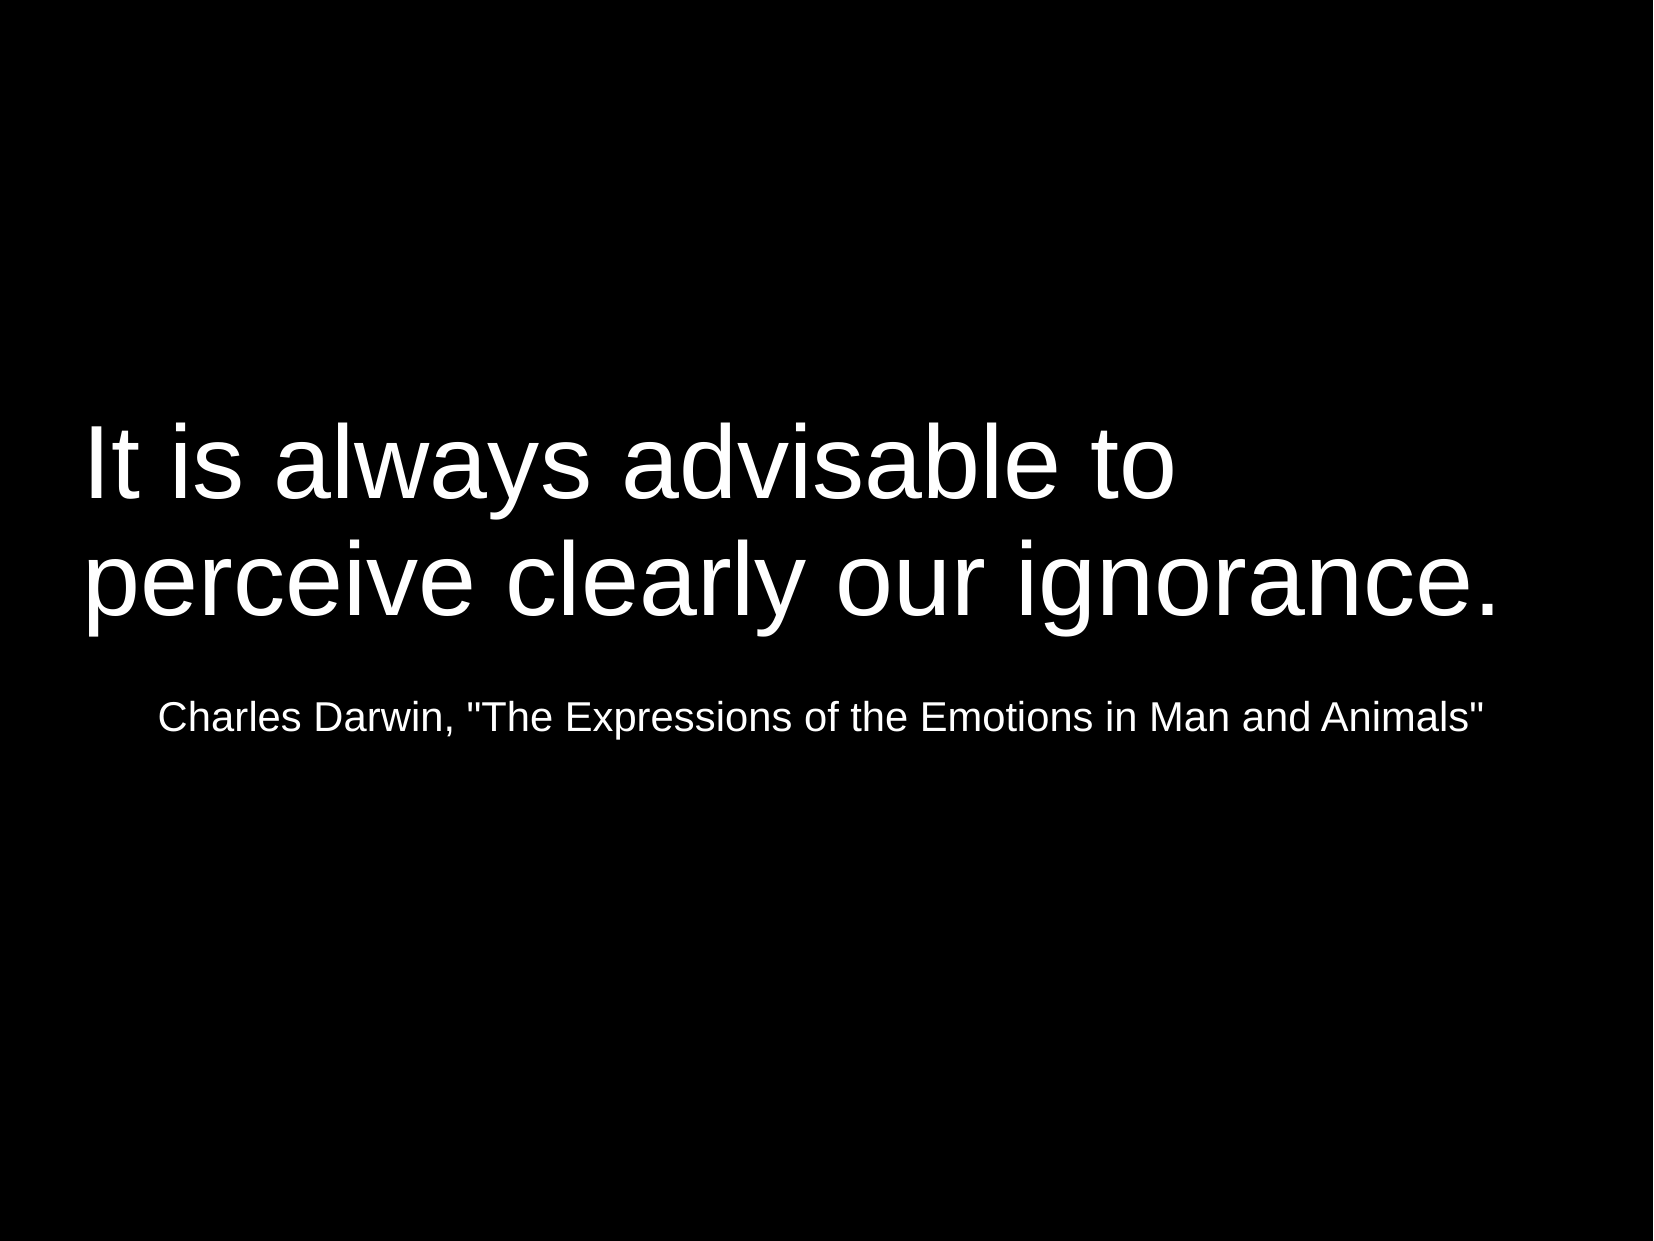

# It is always advisable to perceive clearly our ignorance. 	Charles Darwin, "The Expressions of the Emotions in Man and Animals"